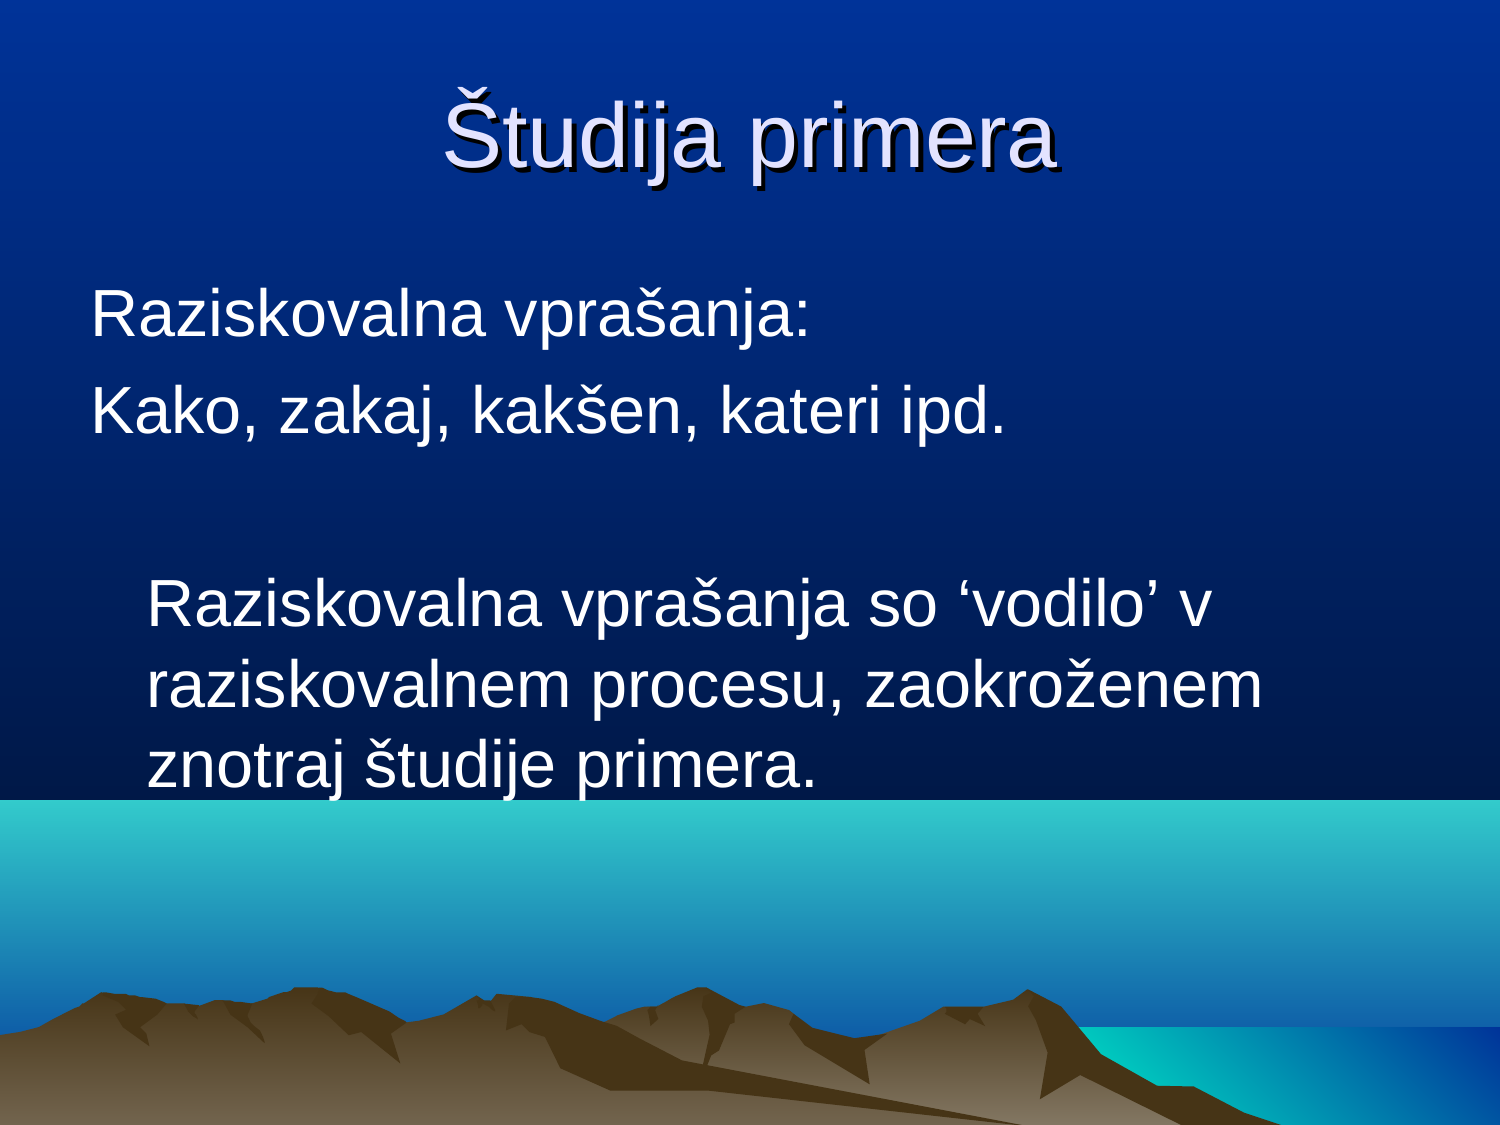

# Študija primera
Raziskovalna vprašanja:
Kako, zakaj, kakšen, kateri ipd.
	Raziskovalna vprašanja so ‘vodilo’ v raziskovalnem procesu, zaokroženem znotraj študije primera.